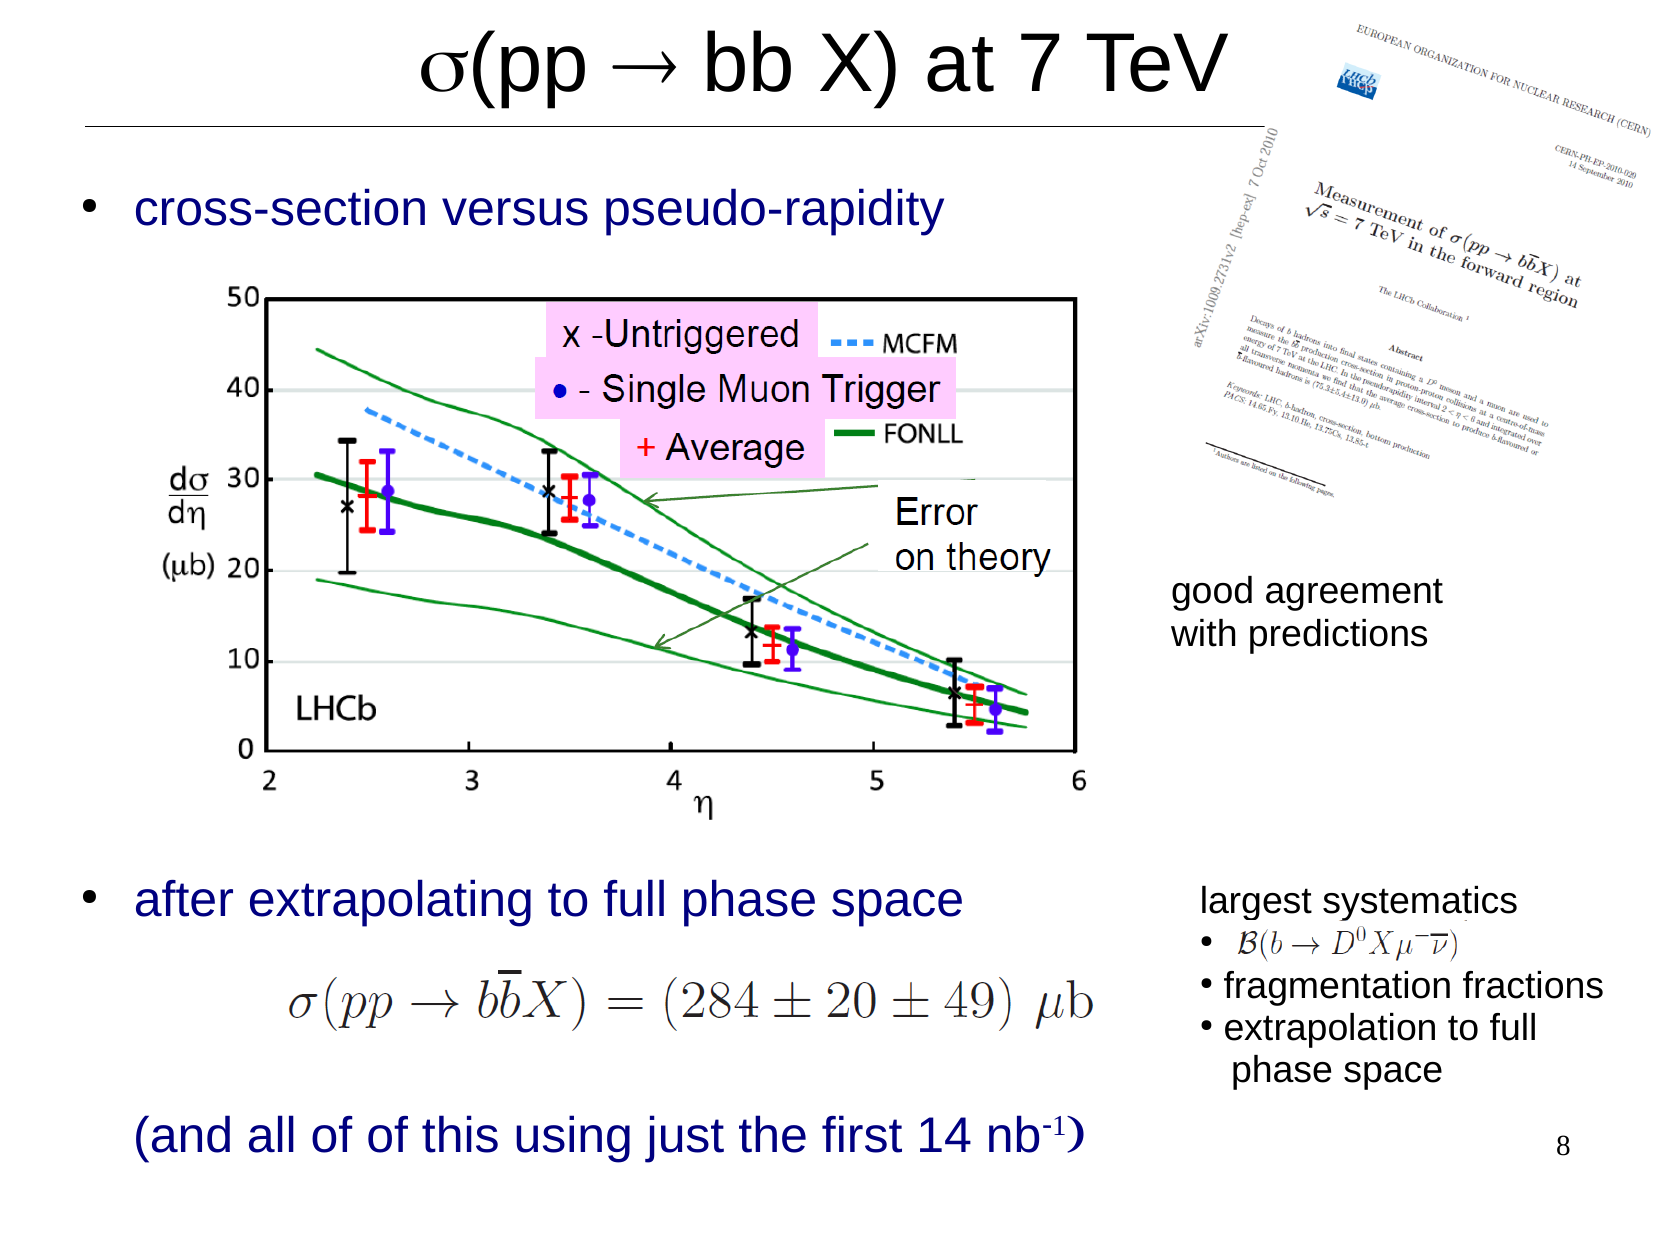

# s(pp ® bb X) at 7 TeV
cross-section versus pseudo-rapidity
good agreement
with predictions
after extrapolating to full phase space
largest systematics
 fragmentation fractions
 extrapolation to full
 phase space
 (and all of of this using just the first 14 nb-1)
8